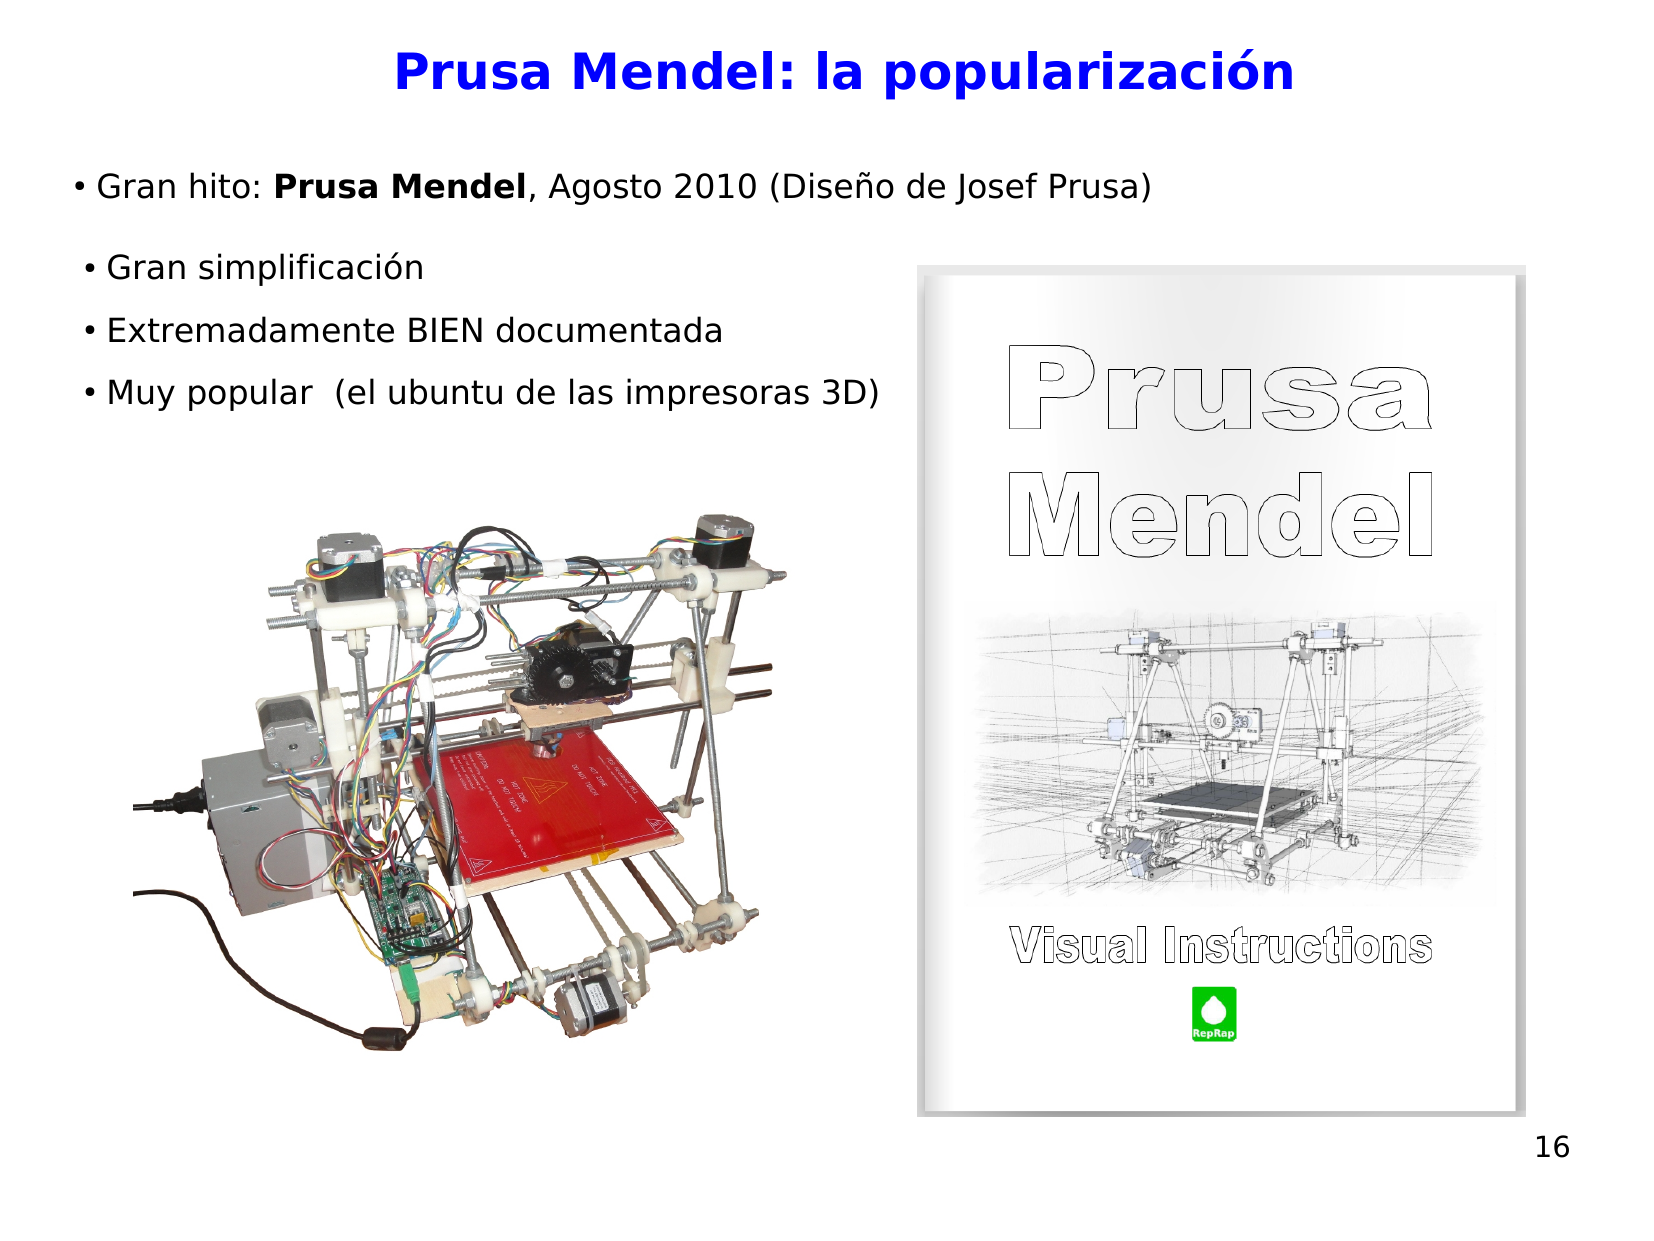

Prusa Mendel: la popularización
 Gran hito: Prusa Mendel, Agosto 2010 (Diseño de Josef Prusa)
 Gran simplificación
 Extremadamente BIEN documentada
 Muy popular (el ubuntu de las impresoras 3D)
16